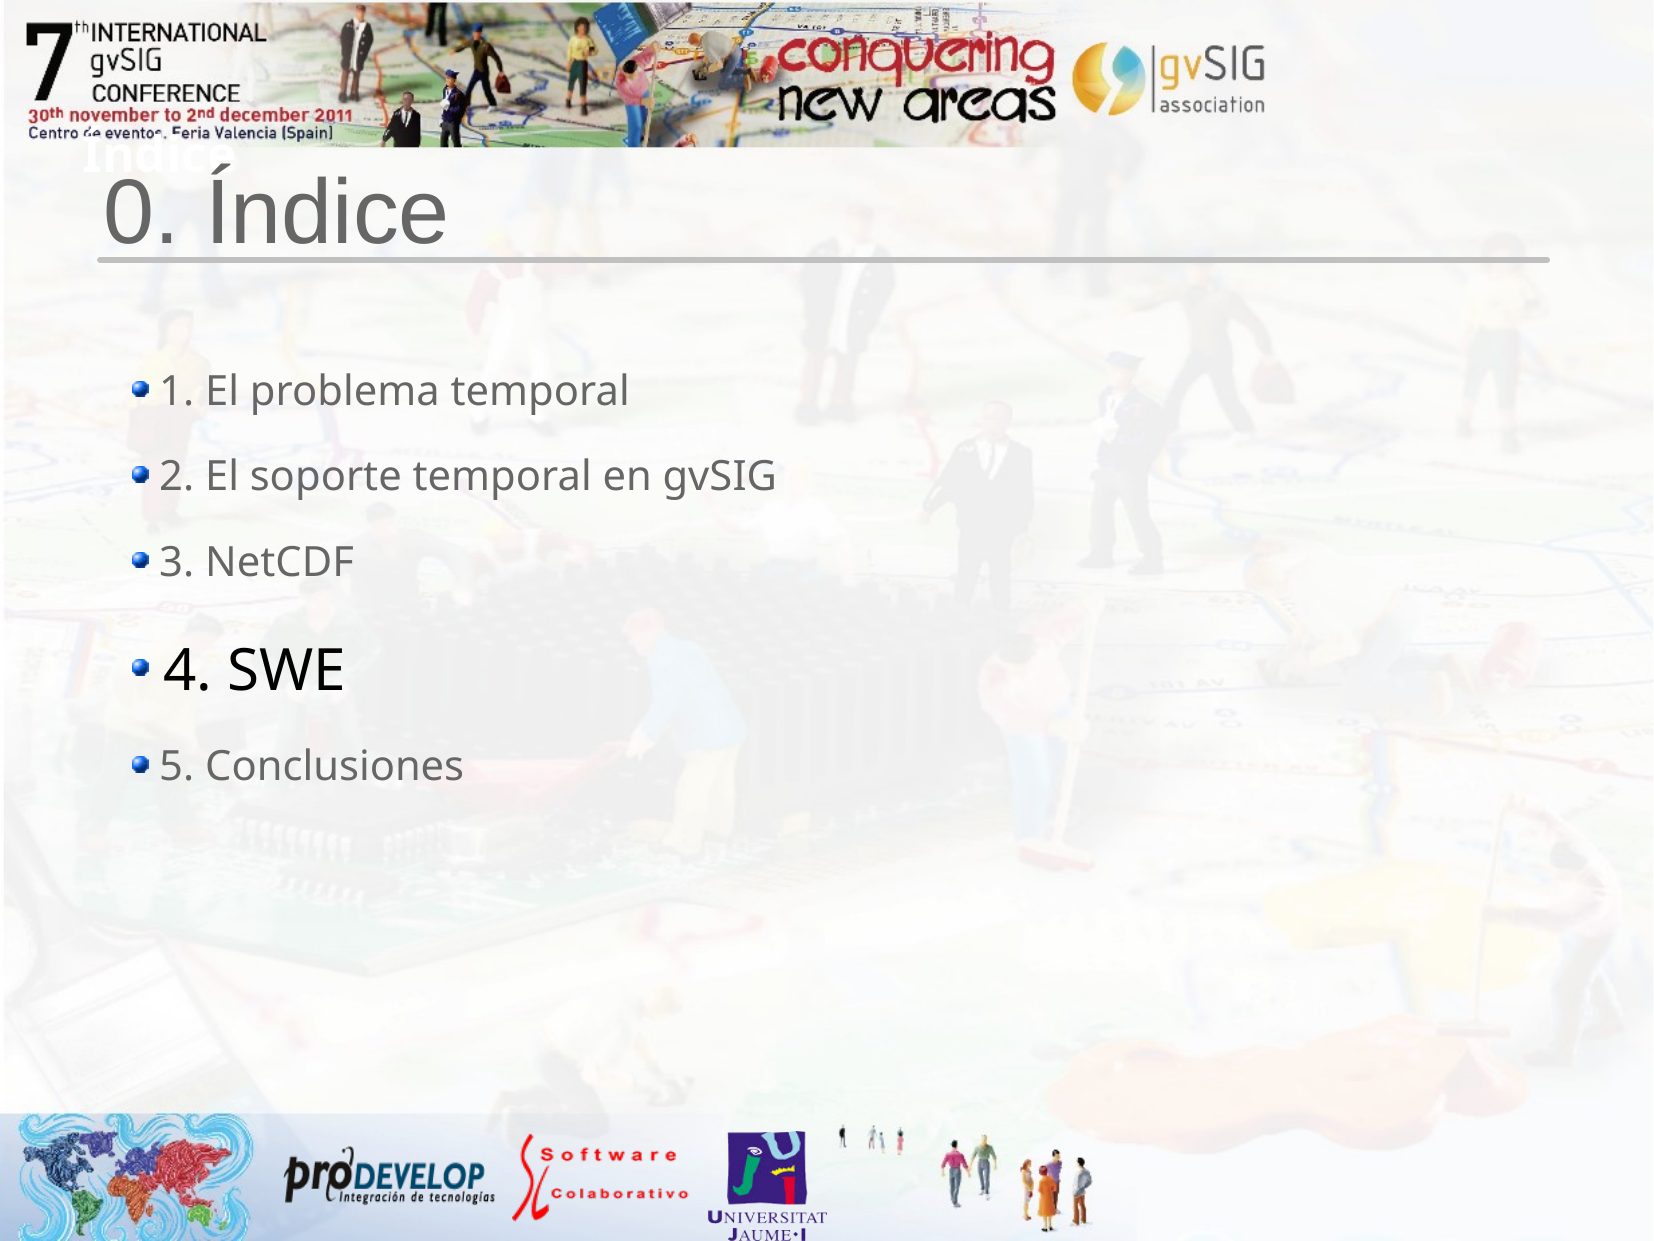

# Índice
0. Índice
 1. El problema temporal
 2. El soporte temporal en gvSIG
 3. NetCDF
 4. SWE
 5. Conclusiones